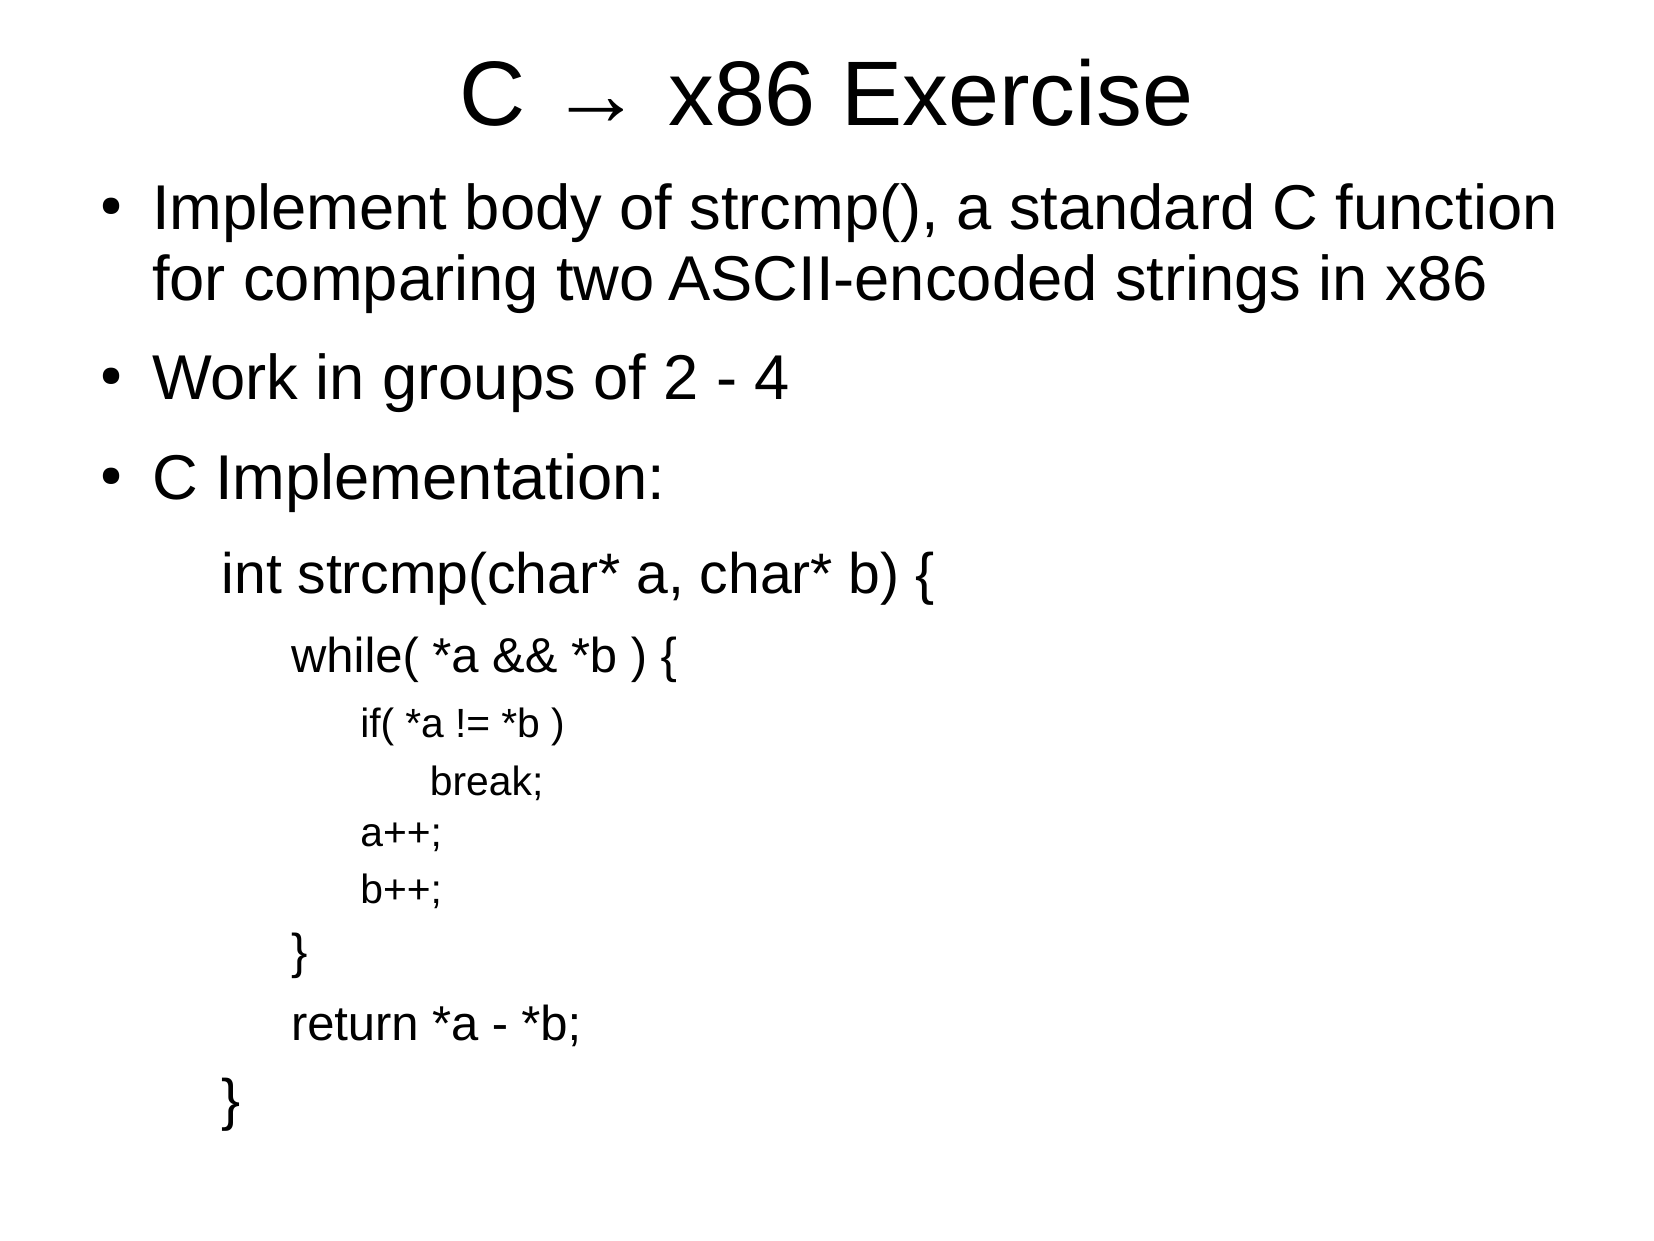

# C → x86 Exercise
Implement body of strcmp(), a standard C function for comparing two ASCII-encoded strings in x86
Work in groups of 2 - 4
C Implementation:
int strcmp(char* a, char* b) {
while( *a && *b ) {
if( *a != *b )
break;
a++;
b++;
}
return *a - *b;
}